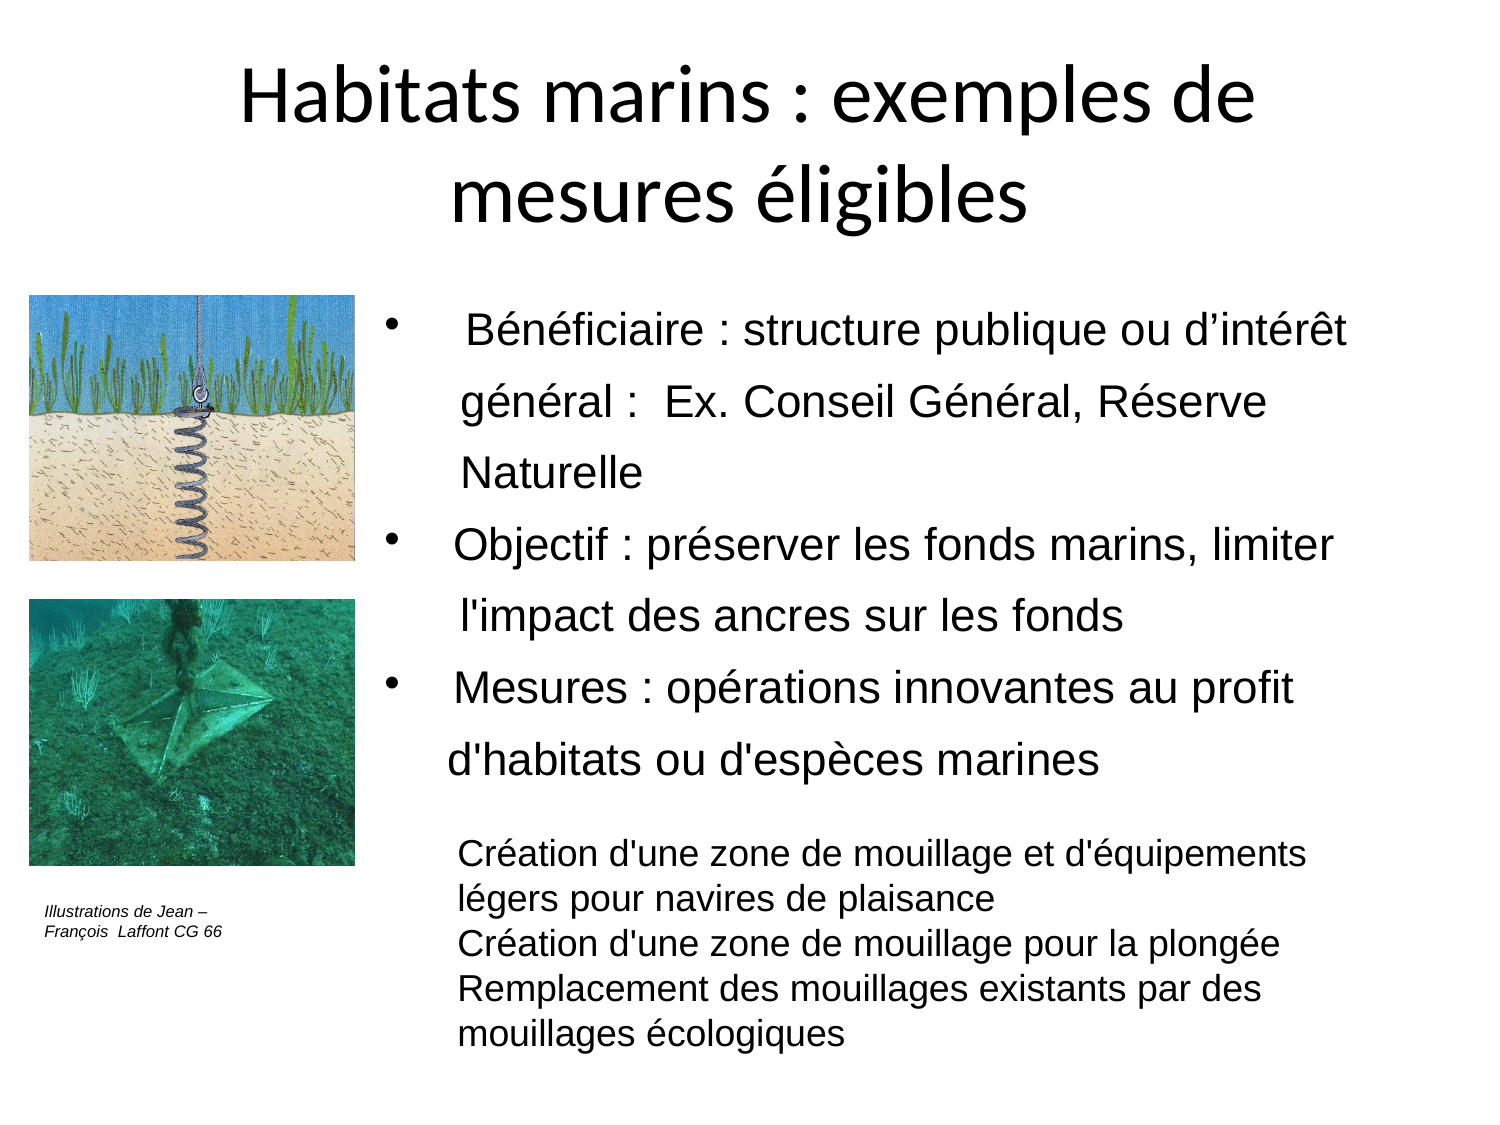

# Habitats marins : exemples de mesures éligibles
 Bénéficiaire : structure publique ou d’intérêt
 général : Ex. Conseil Général, Réserve
 Naturelle
 Objectif : préserver les fonds marins, limiter
 l'impact des ancres sur les fonds
 Mesures : opérations innovantes au profit
 d'habitats ou d'espèces marines
 Création d'une zone de mouillage et d'équipements
 légers pour navires de plaisance
 Création d'une zone de mouillage pour la plongée
 Remplacement des mouillages existants par des
 mouillages écologiques
Illustrations de Jean –François Laffont CG 66